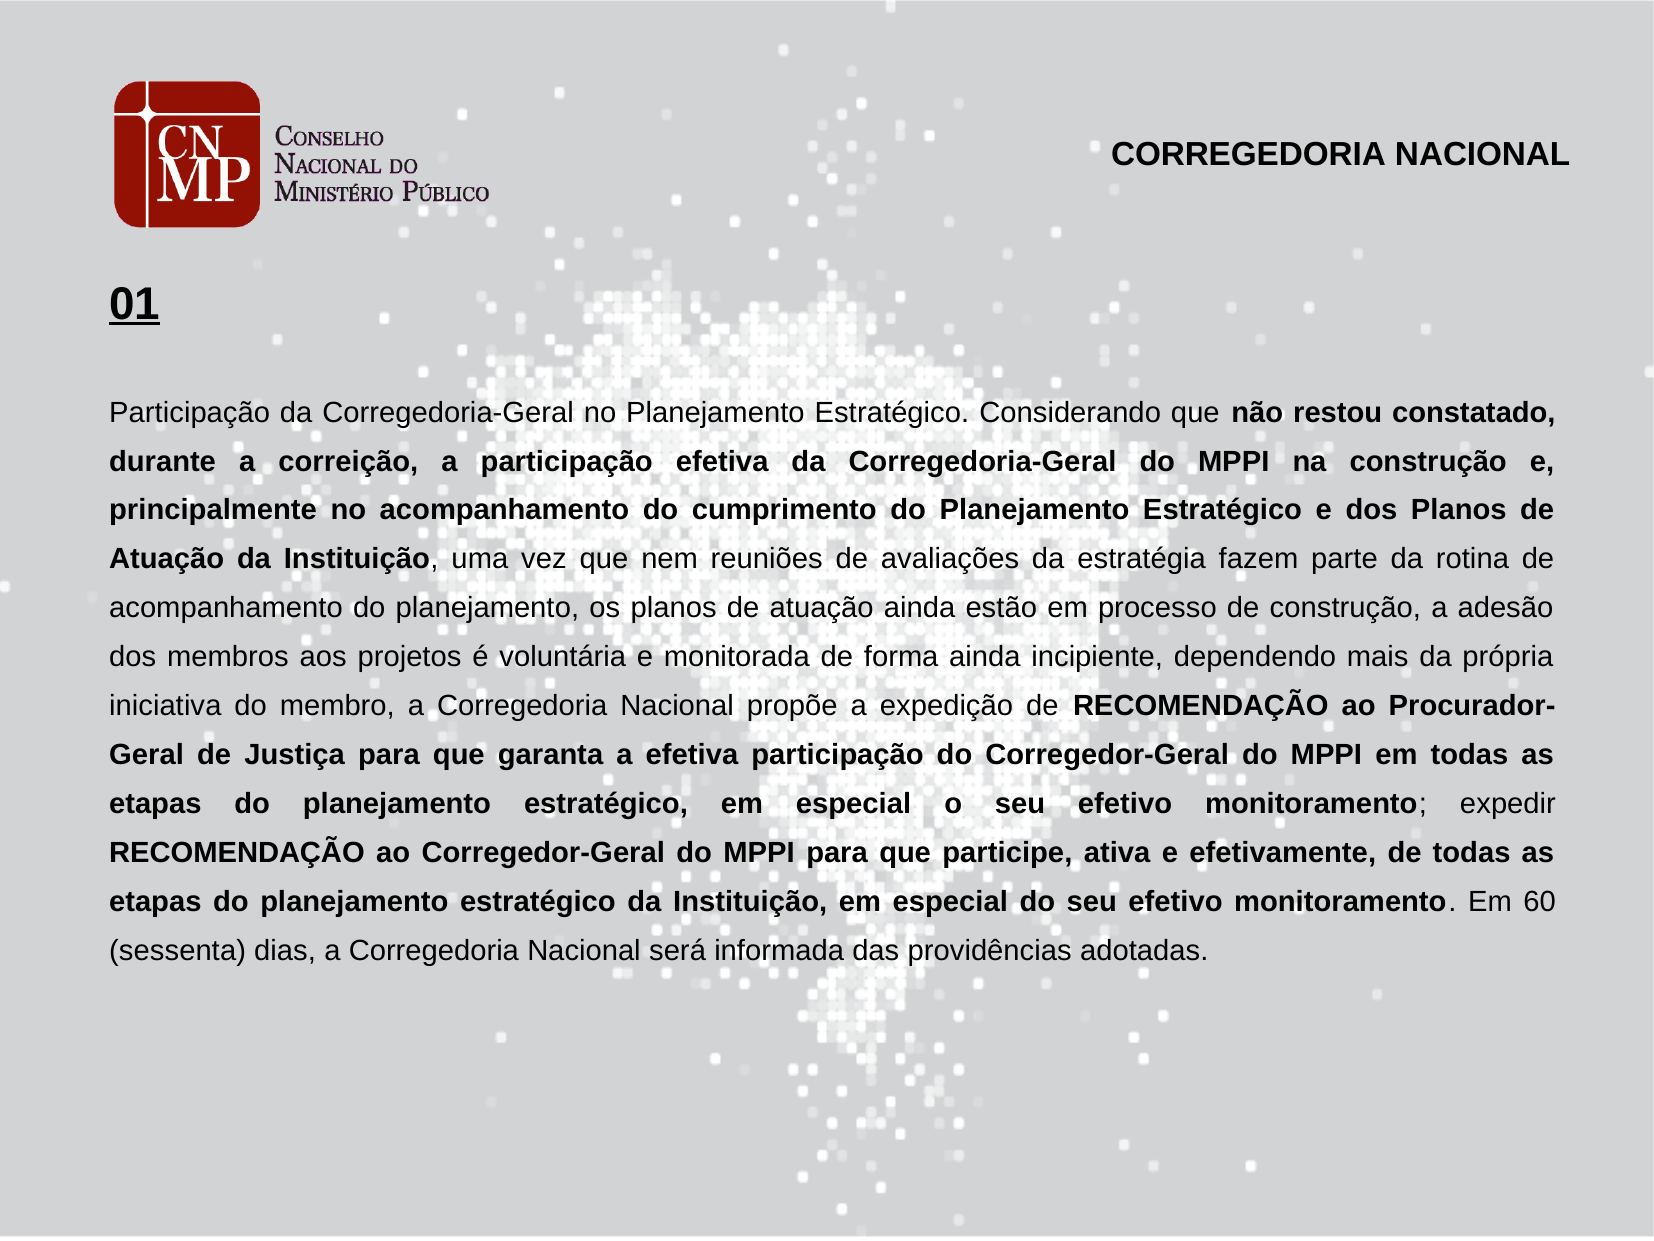

# CORREGEDORIA NACIONAL
01
Participação da Corregedoria-Geral no Planejamento Estratégico. Considerando que não restou constatado, durante a correição, a participação efetiva da Corregedoria-Geral do MPPI na construção e, principalmente no acompanhamento do cumprimento do Planejamento Estratégico e dos Planos de Atuação da Instituição, uma vez que nem reuniões de avaliações da estratégia fazem parte da rotina de acompanhamento do planejamento, os planos de atuação ainda estão em processo de construção, a adesão dos membros aos projetos é voluntária e monitorada de forma ainda incipiente, dependendo mais da própria iniciativa do membro, a Corregedoria Nacional propõe a expedição de RECOMENDAÇÃO ao Procurador-Geral de Justiça para que garanta a efetiva participação do Corregedor-Geral do MPPI em todas as etapas do planejamento estratégico, em especial o seu efetivo monitoramento; expedir RECOMENDAÇÃO ao Corregedor-Geral do MPPI para que participe, ativa e efetivamente, de todas as etapas do planejamento estratégico da Instituição, em especial do seu efetivo monitoramento. Em 60 (sessenta) dias, a Corregedoria Nacional será informada das providências adotadas.